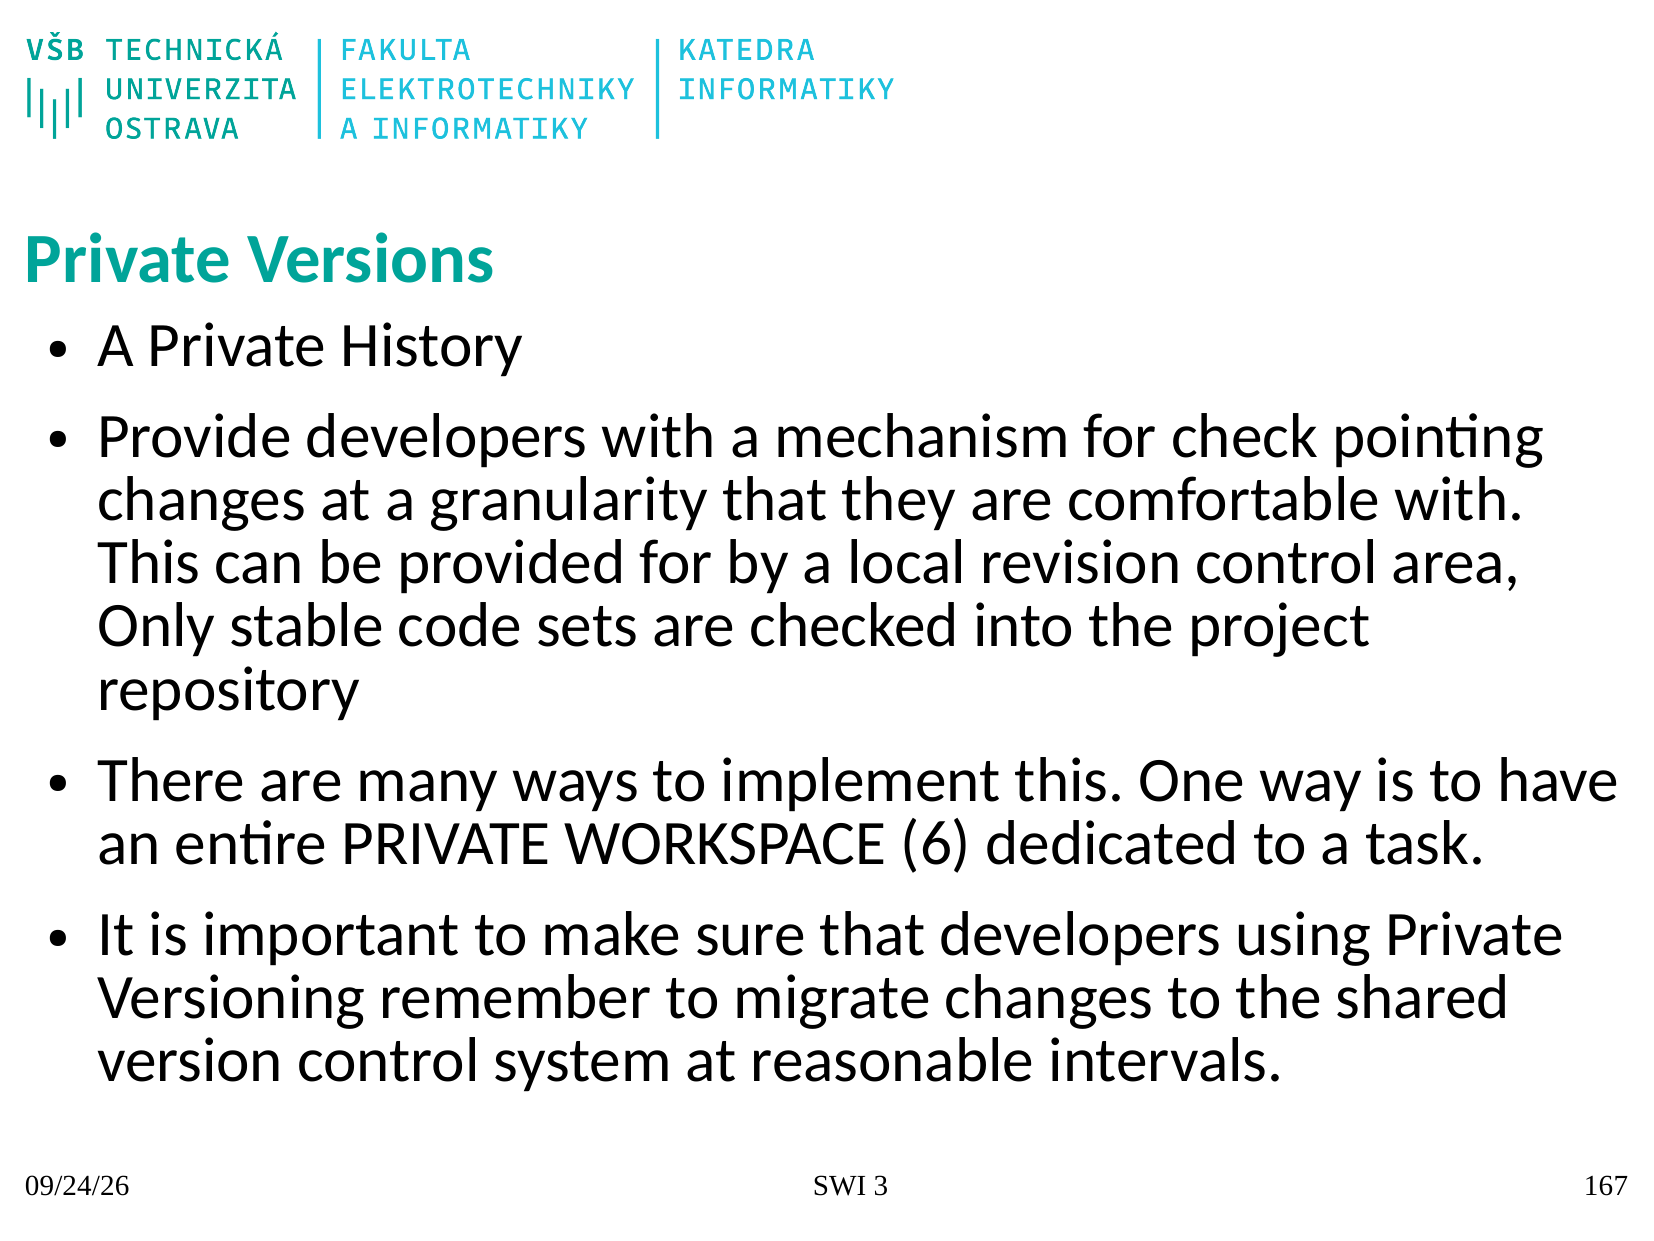

# Private Versions
A Private History
Provide developers with a mechanism for check pointing changes at a granularity that they are comfortable with. This can be provided for by a local revision control area, Only stable code sets are checked into the project repository
There are many ways to implement this. One way is to have an entire PRIVATE WORKSPACE (6) dedicated to a task.
It is important to make sure that developers using Private Versioning remember to migrate changes to the shared version control system at reasonable intervals.
SWI 3
167